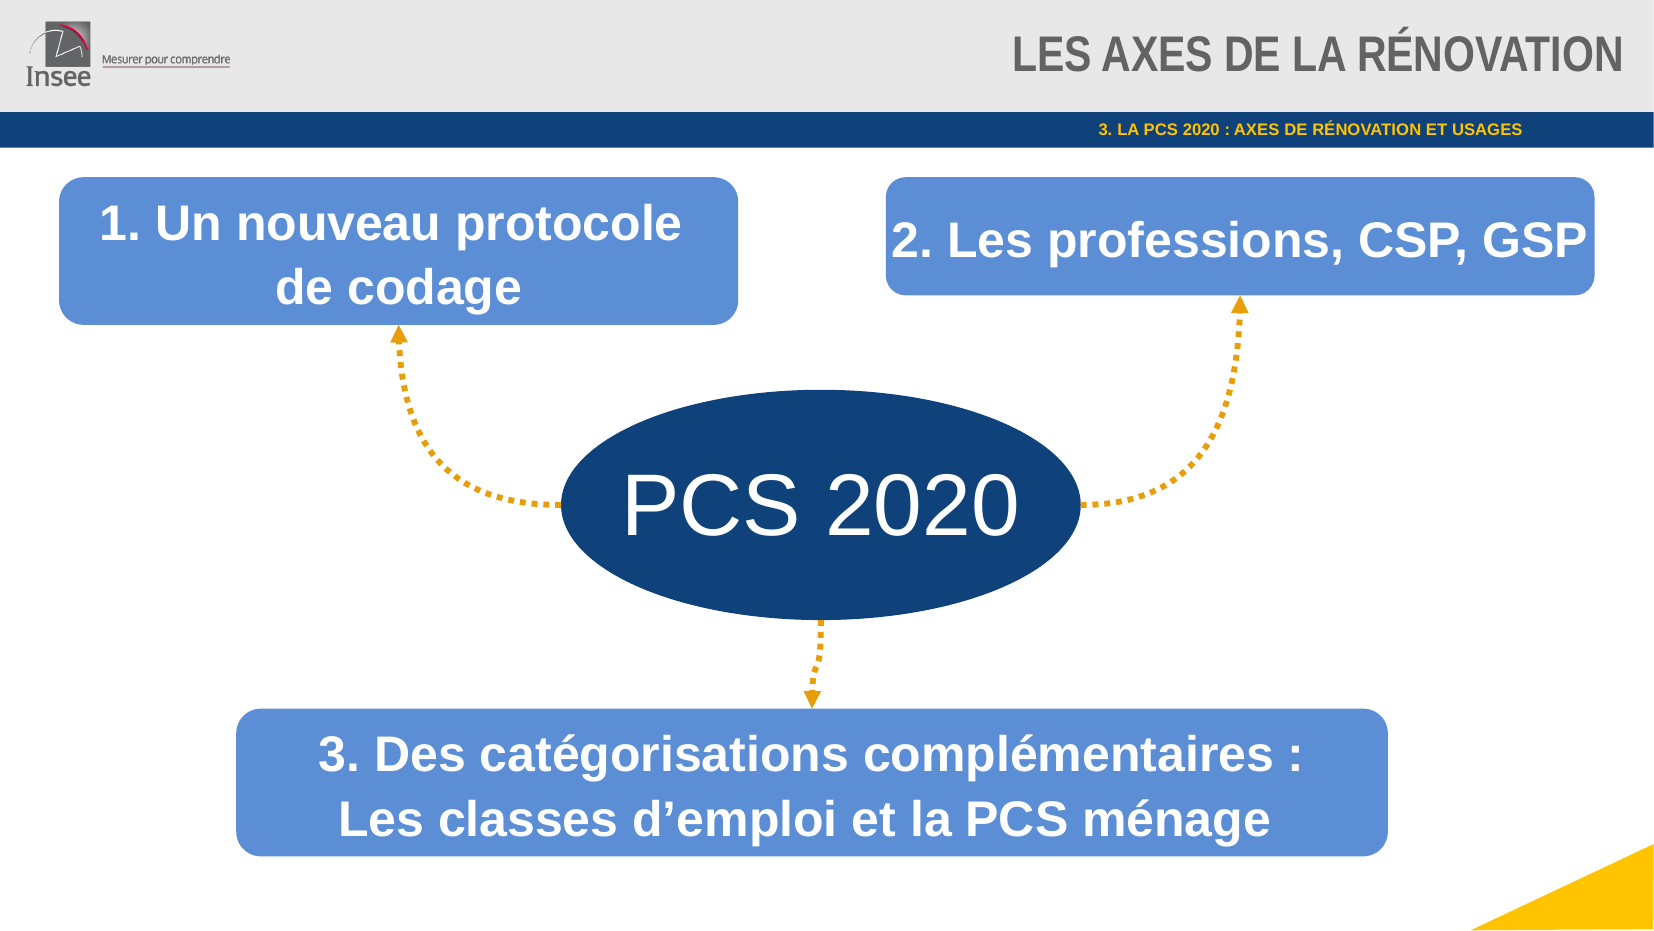

# Les axes de la rénovation
3. la pcs 2020 : axes de rénovation et usages
1. Un nouveau protocole
de codage
2. Les professions, CSP, GSP
PCS 2020
3. Des catégorisations complémentaires :
Les classes d’emploi et la PCS ménage